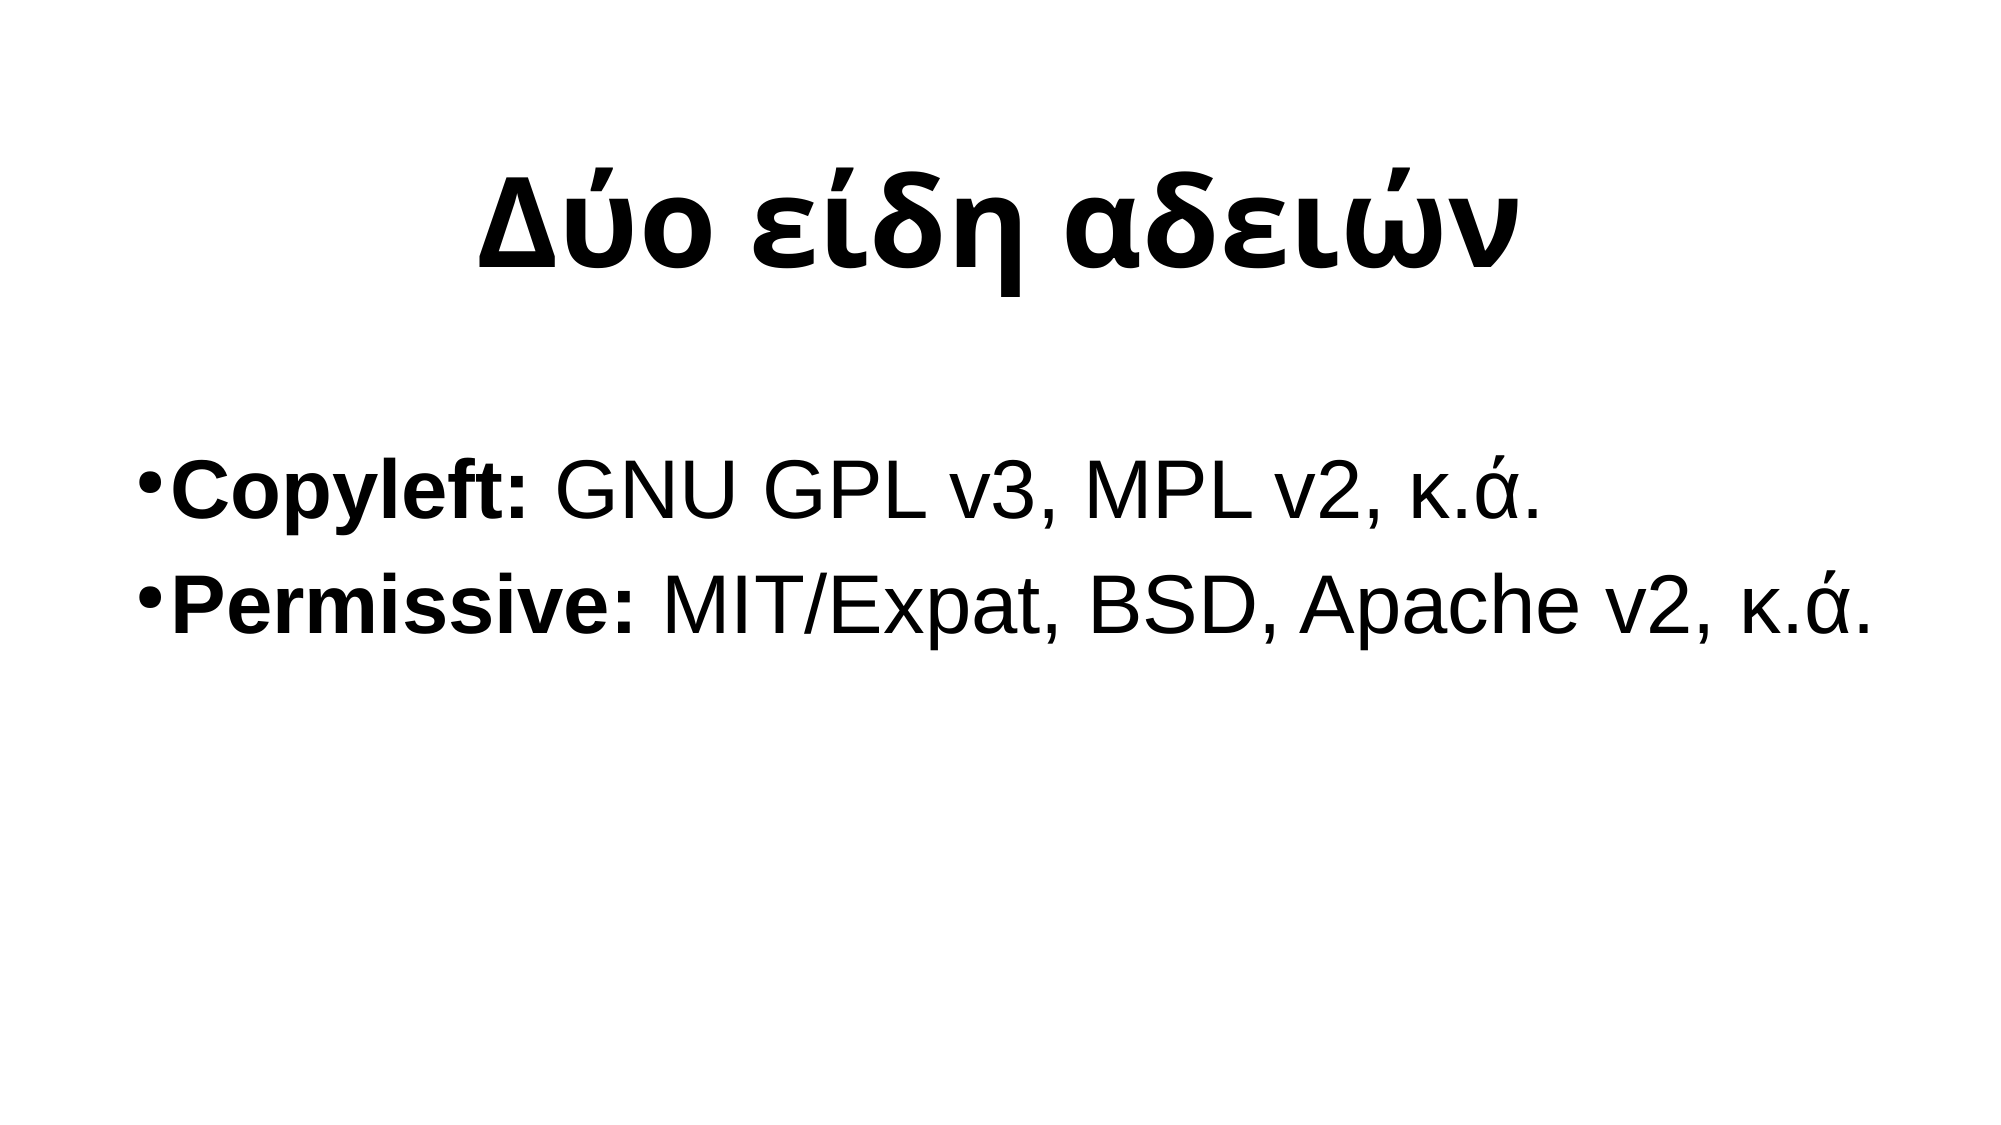

# Δύο είδη αδειών
Copyleft: GNU GPL v3, MPL v2, κ.ά.
Permissive: MIT/Expat, BSD, Apache v2, κ.ά.